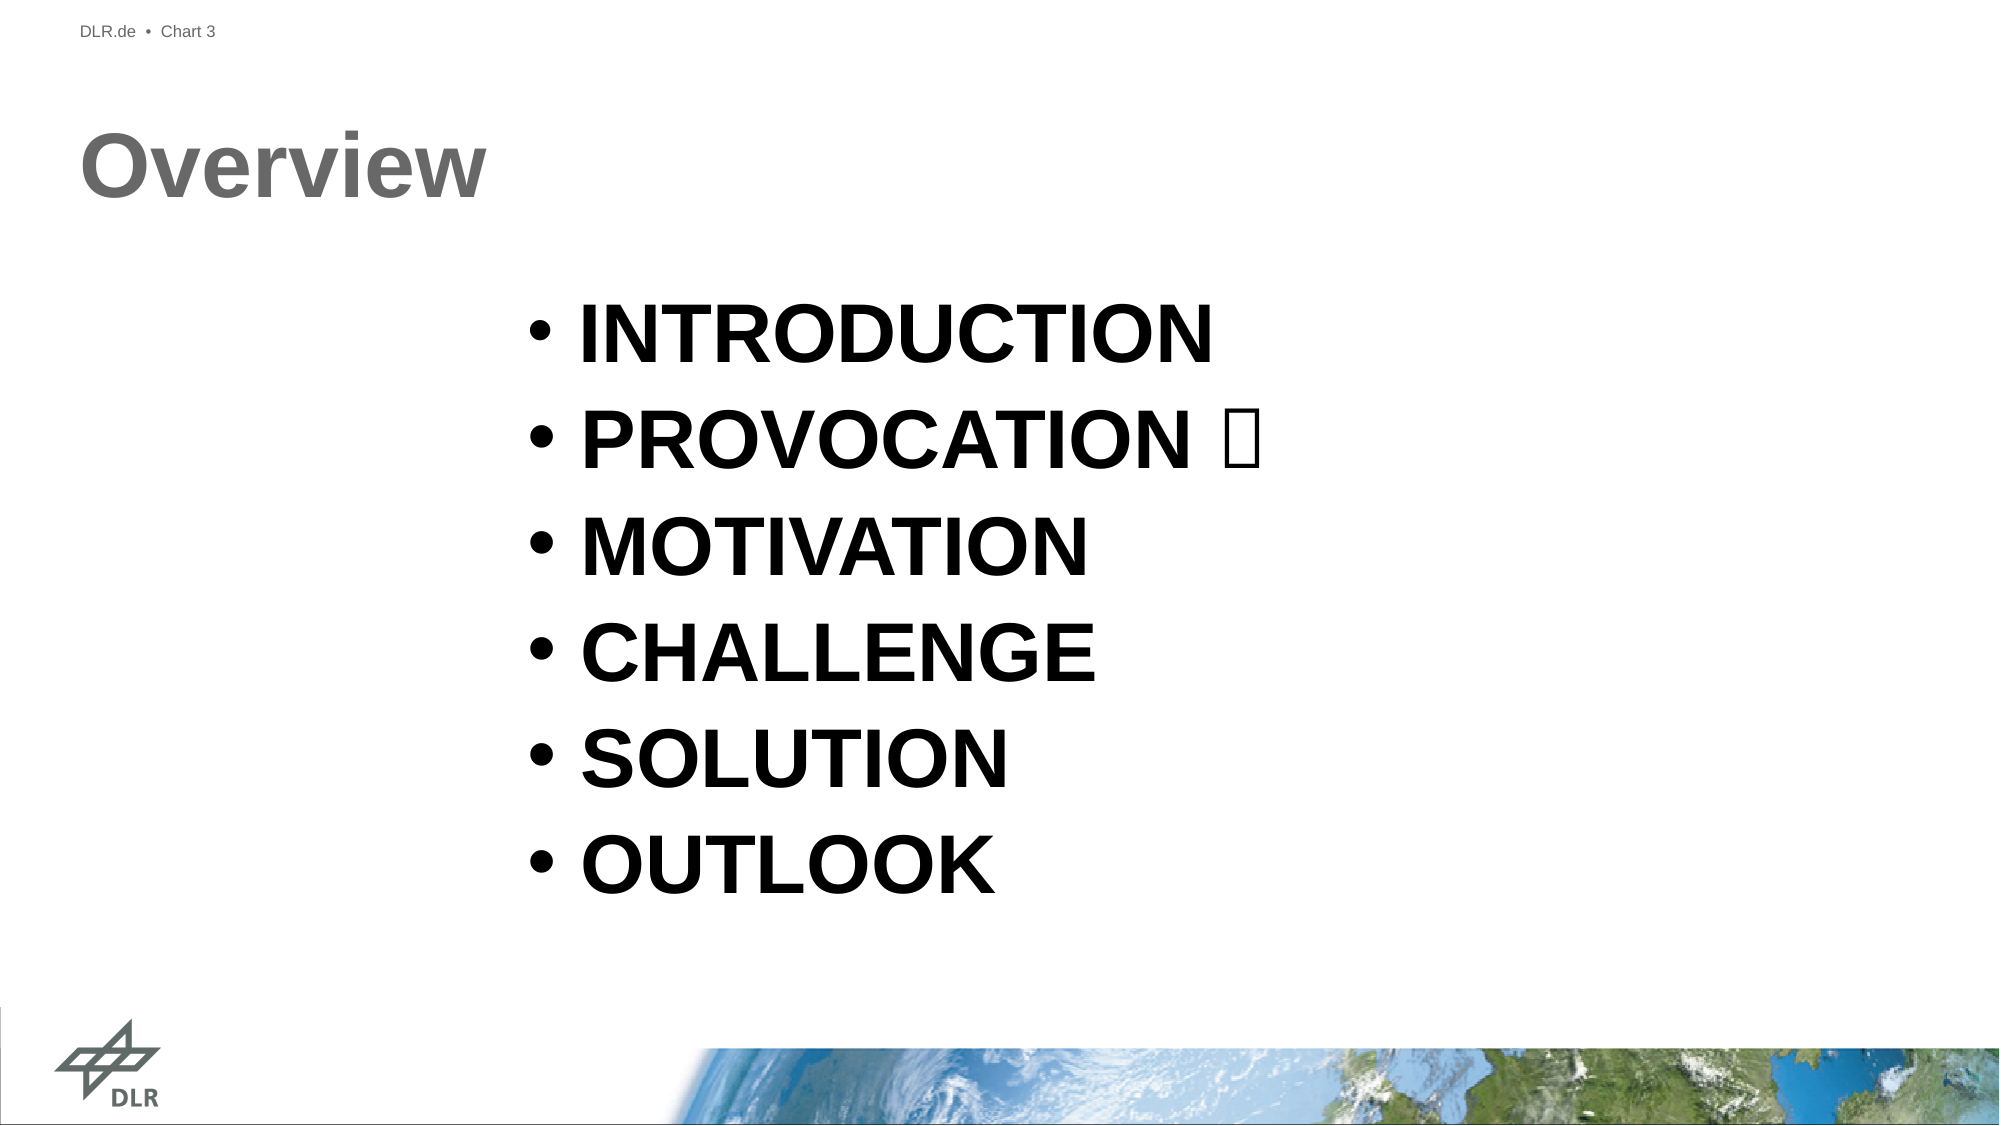

DLR.de • Chart
# Overview
 INTRODUCTION
 PROVOCATION 
 MOTIVATION
 CHALLENGE
 SOLUTION
 OUTLOOK